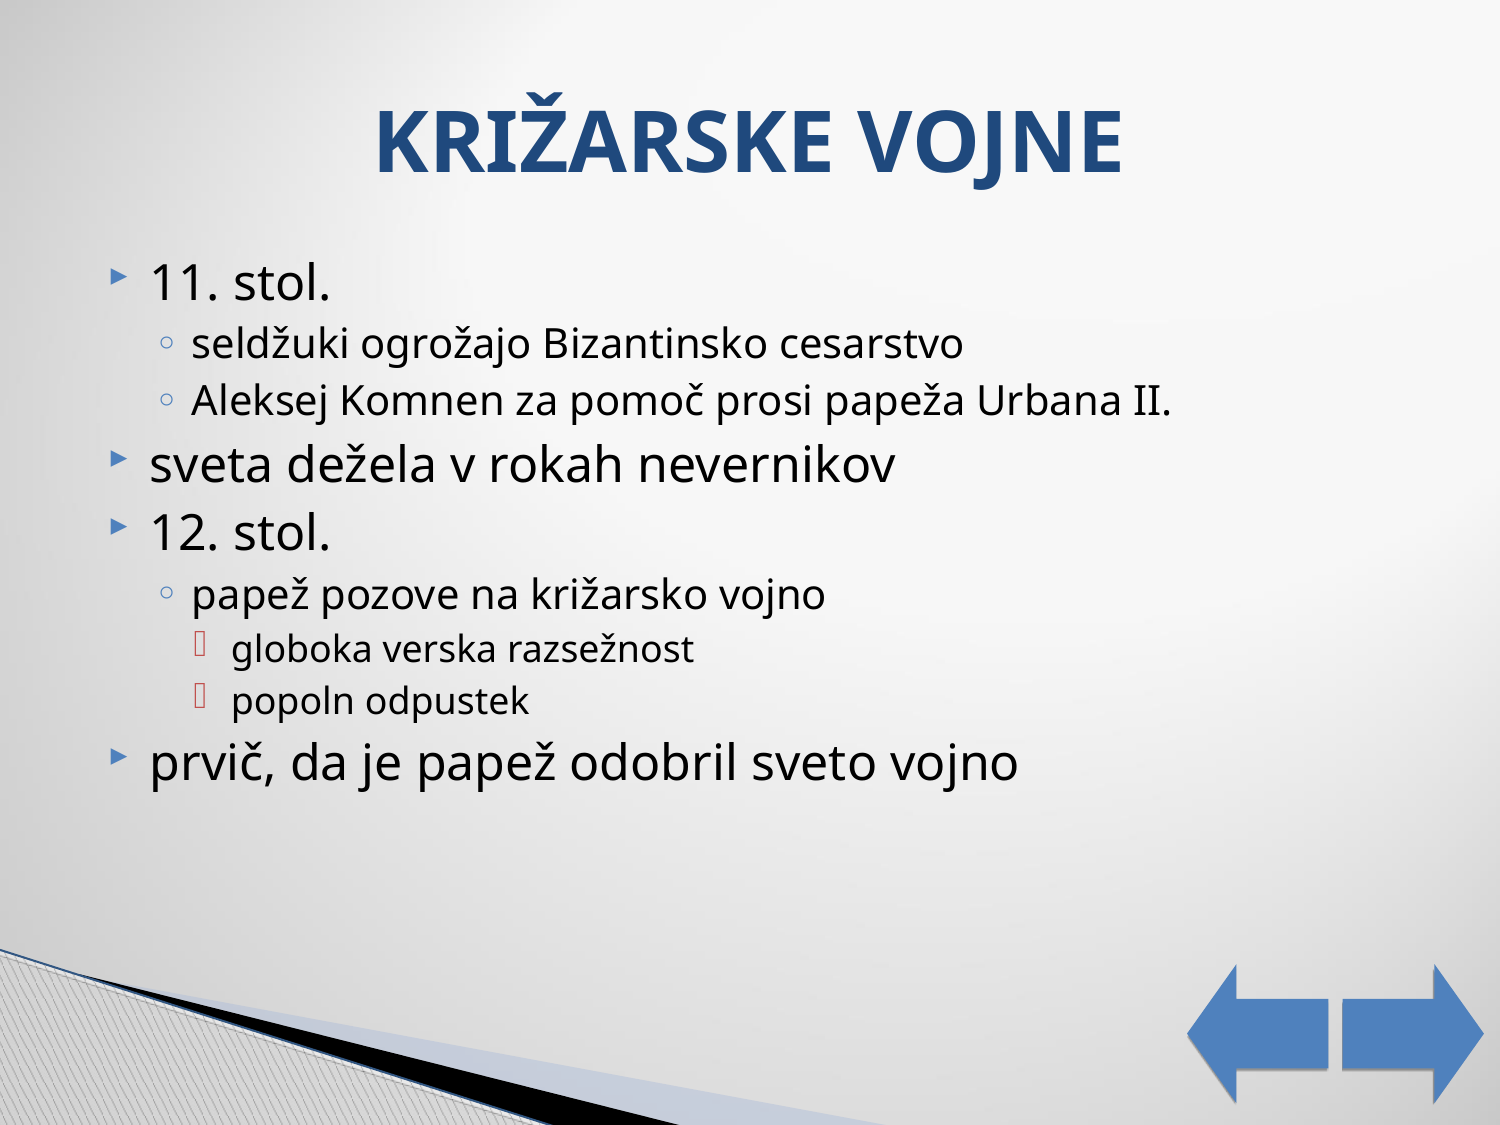

KRIŽARSKE VOJNE
# 11. stol.
seldžuki ogrožajo Bizantinsko cesarstvo
Aleksej Komnen za pomoč prosi papeža Urbana II.
sveta dežela v rokah nevernikov
12. stol.
papež pozove na križarsko vojno
globoka verska razsežnost
popoln odpustek
prvič, da je papež odobril sveto vojno